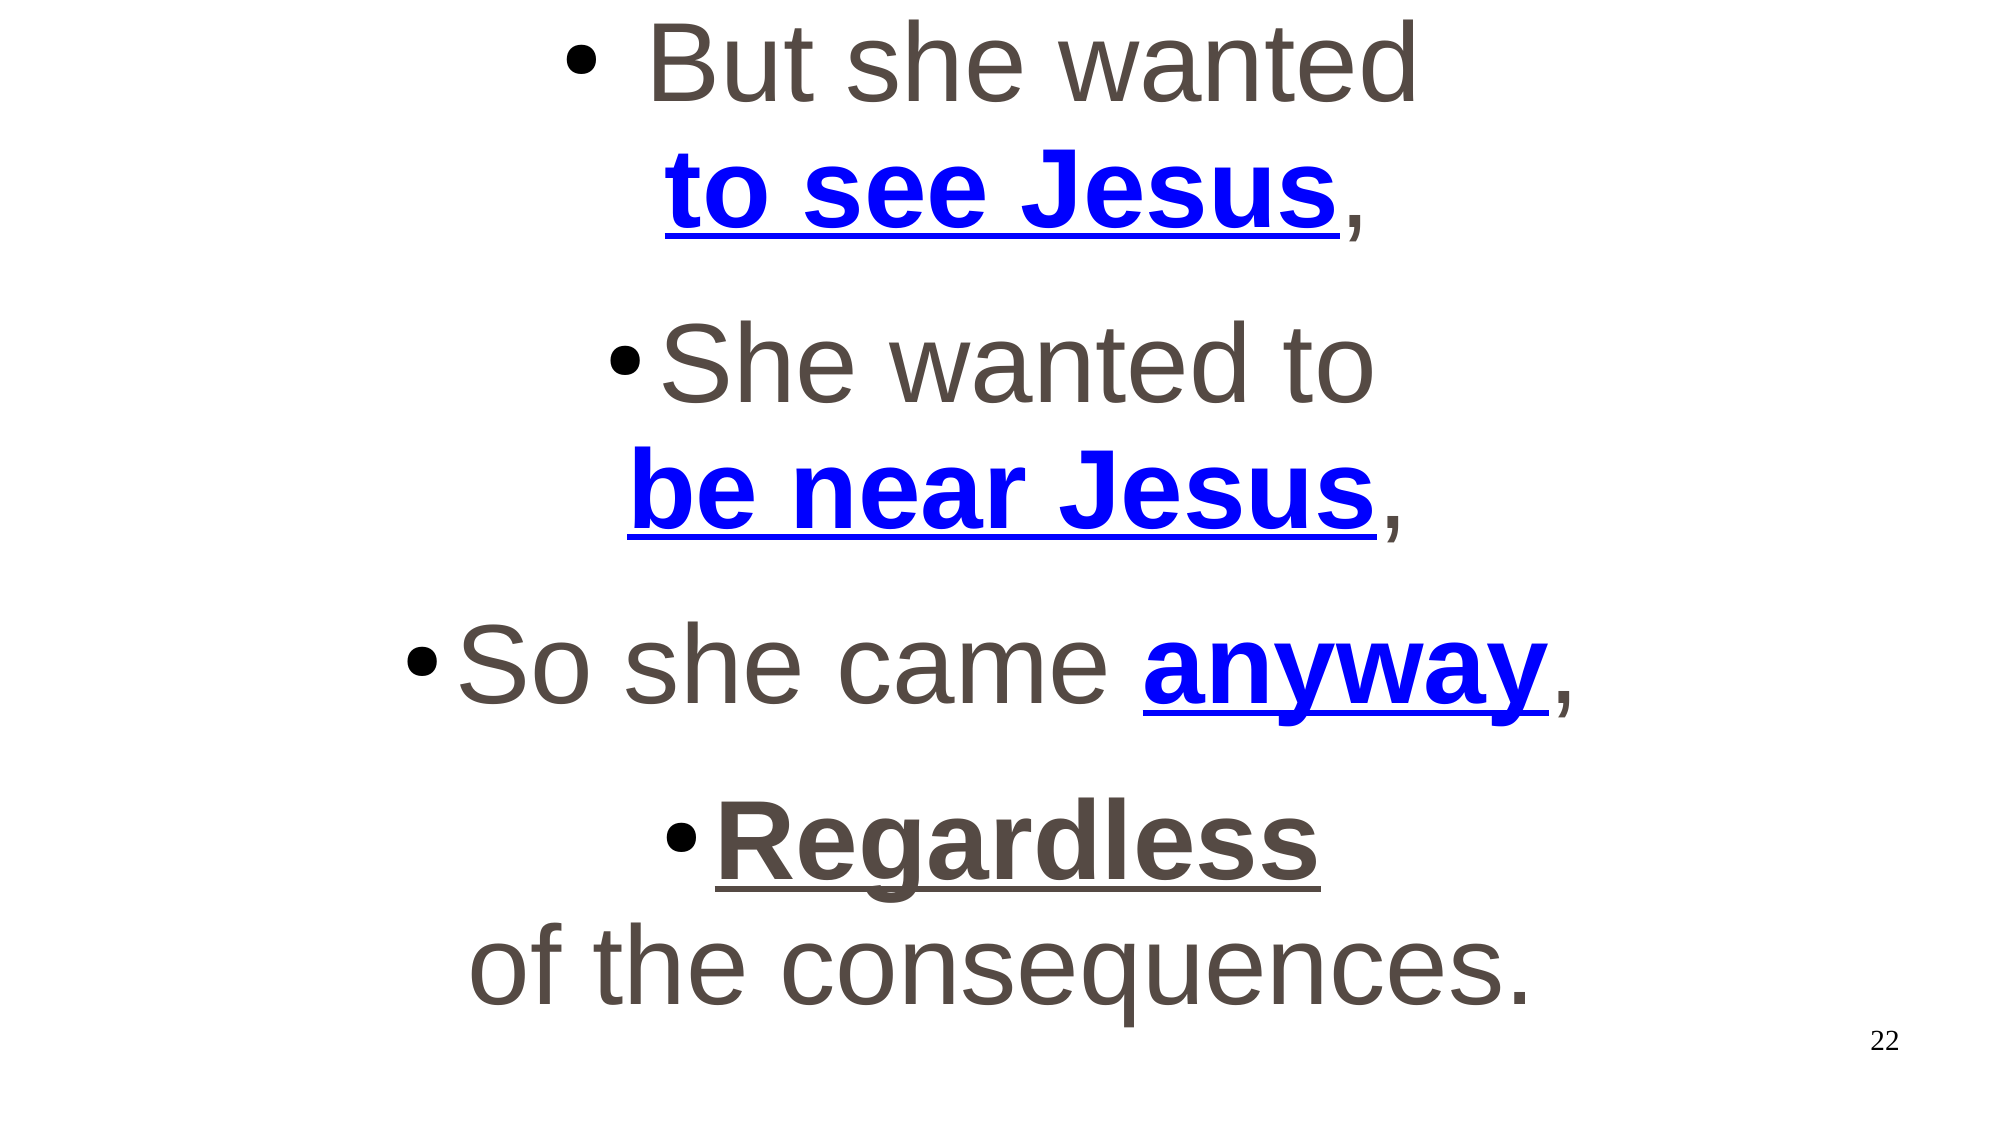

# But she wanted to see Jesus,
She wanted to
be near Jesus,
So she came anyway,
Regardless
of the consequences.
22